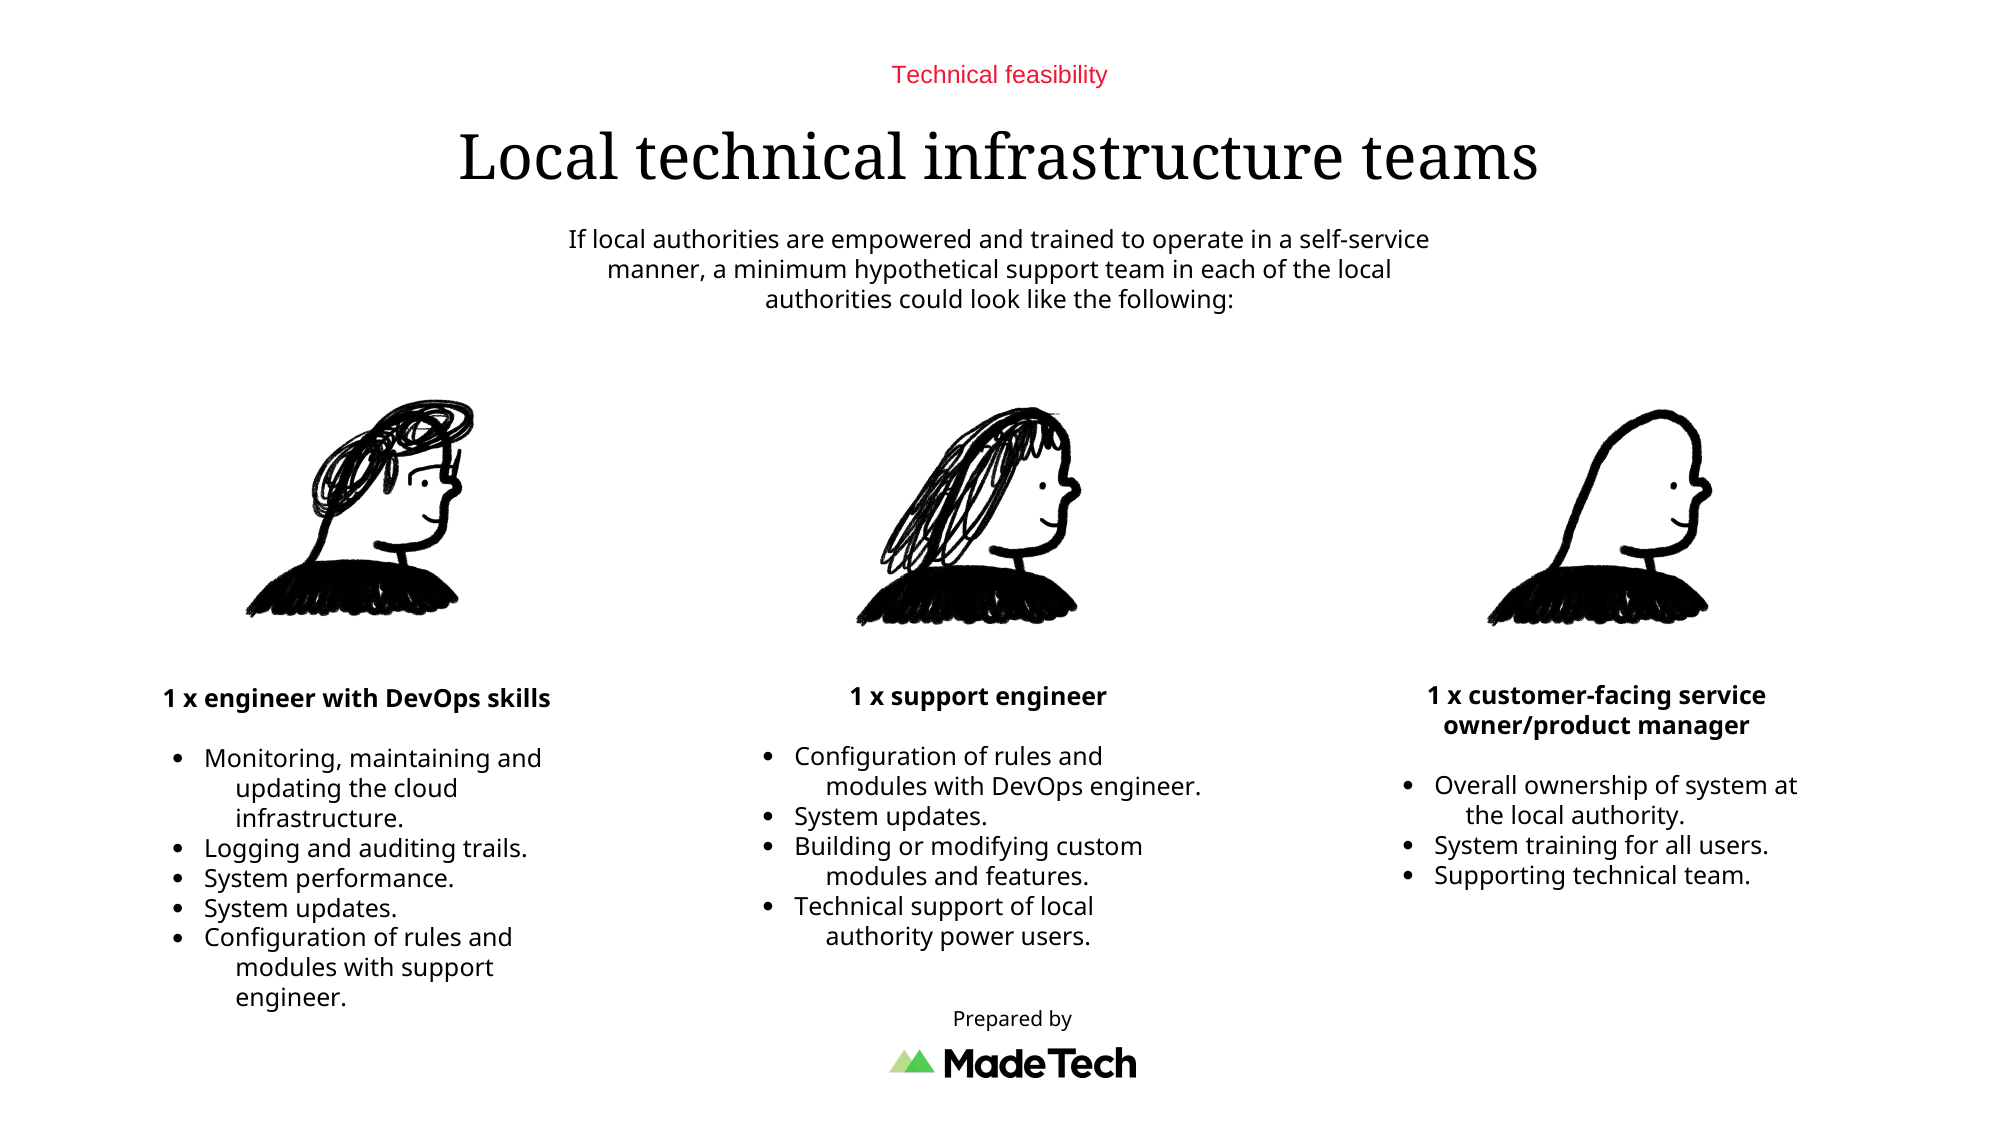

Technical feasibility
Local technical infrastructure teams
If local authorities are empowered and trained to operate in a self-service manner, a minimum hypothetical support team in each of the local authorities could look like the following:
1 x customer-facing service owner/product manager
Overall ownership of system at the local authority.
System training for all users.
Supporting technical team.
1 x support engineer
Configuration of rules and modules with DevOps engineer.
System updates.
Building or modifying custom modules and features.
Technical support of local authority power users.
1 x engineer with DevOps skills
Monitoring, maintaining and updating the cloud infrastructure.
Logging and auditing trails.
System performance.
System updates.
Configuration of rules and modules with support engineer.
Prepared by